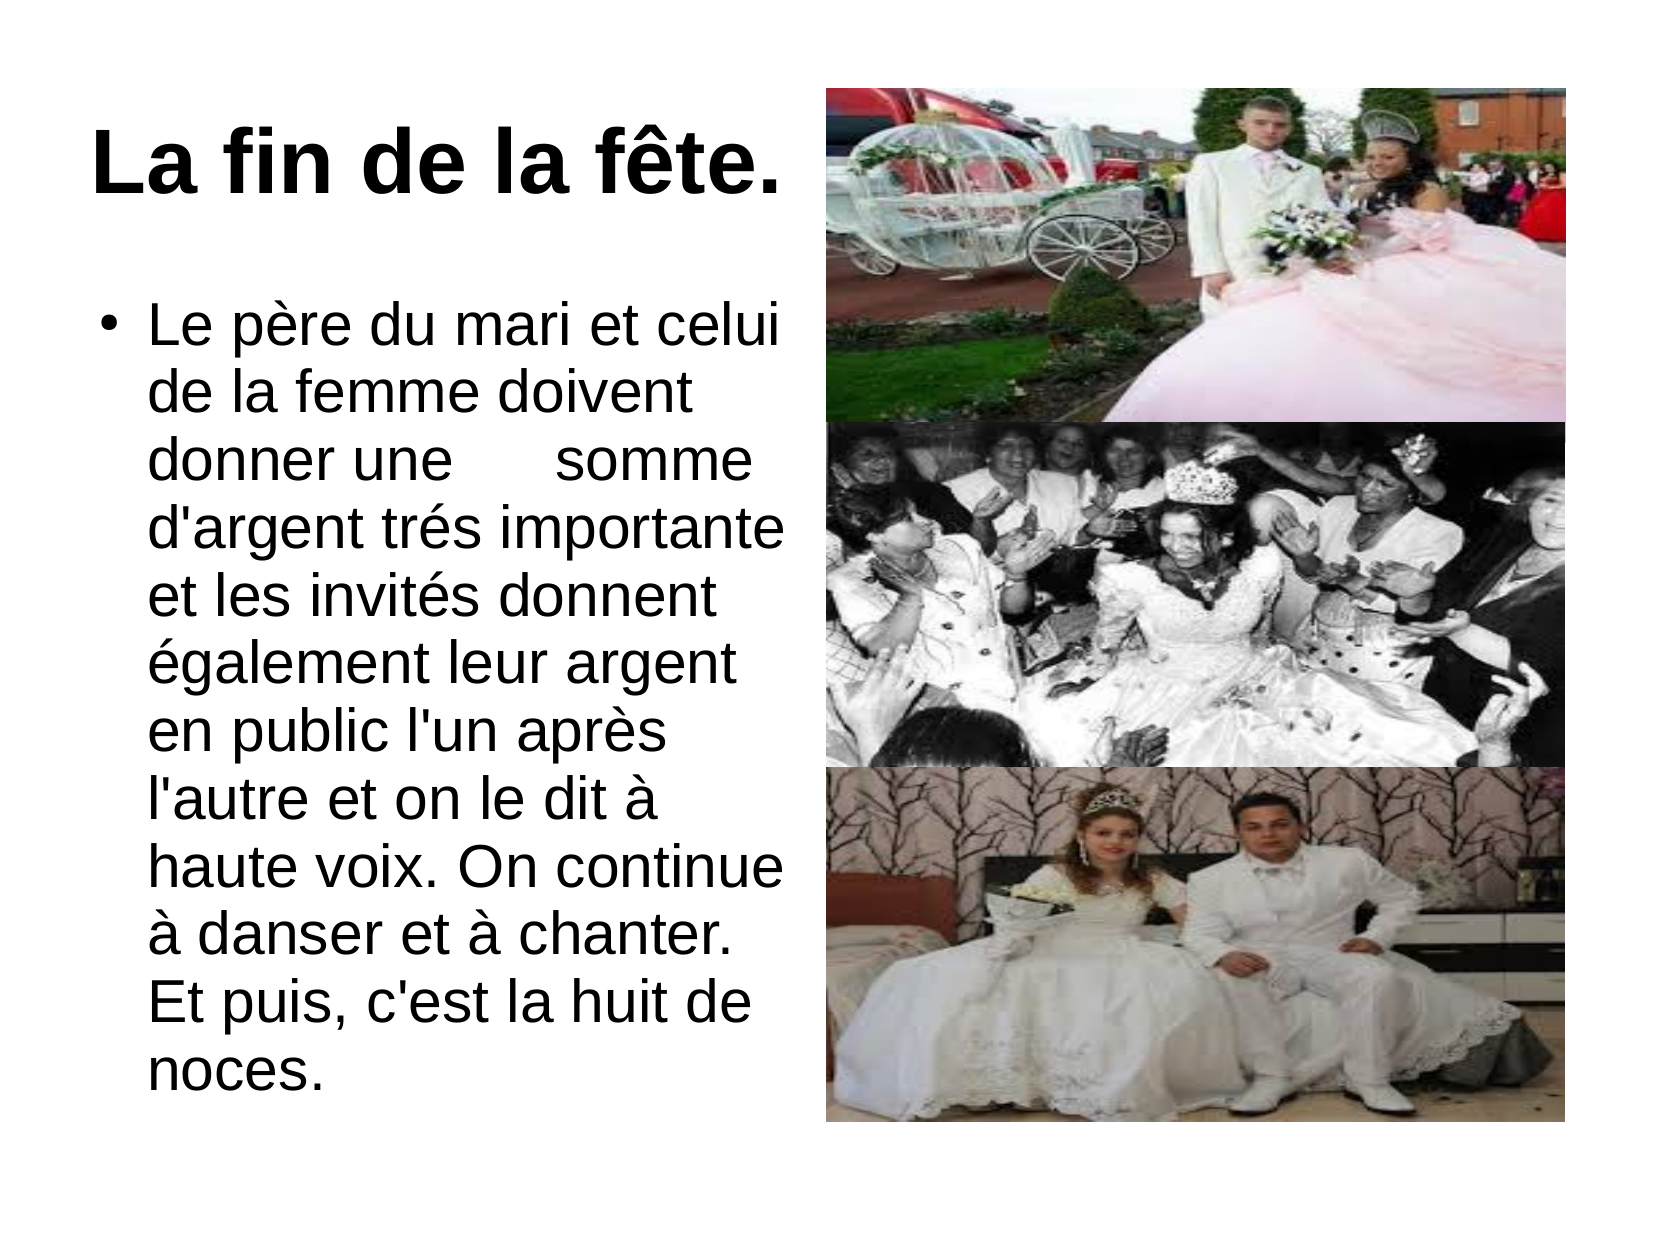

# La fin de la fête.
Le père du mari et celui de la femme doivent donner une somme d'argent trés importante et les invités donnent également leur argent en public l'un après l'autre et on le dit à haute voix. On continue à danser et à chanter. Et puis, c'est la huit de noces.